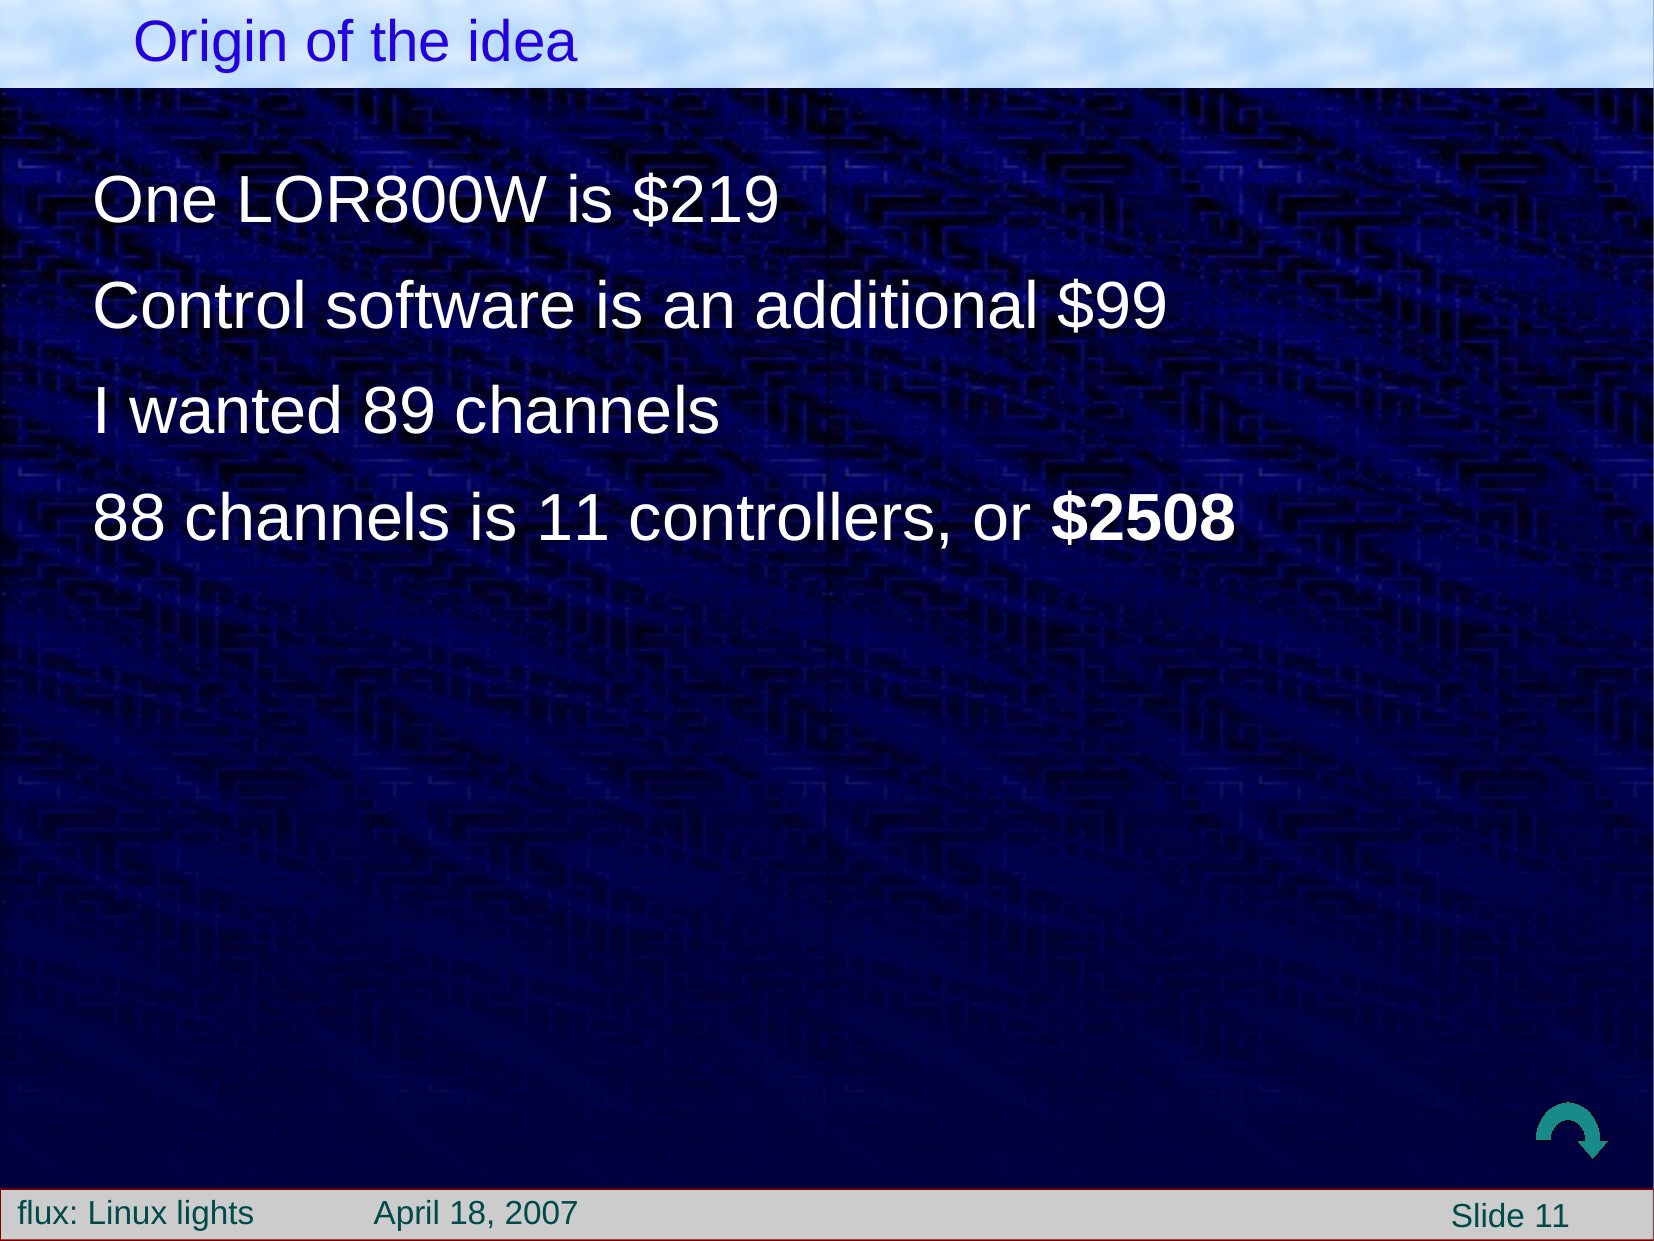

Origin of the idea
# One LOR800W is $219
Control software is an additional $99
I wanted 89 channels
88 channels is 11 controllers, or $2508
flux: Linux lights	April 18, 2007
Slide